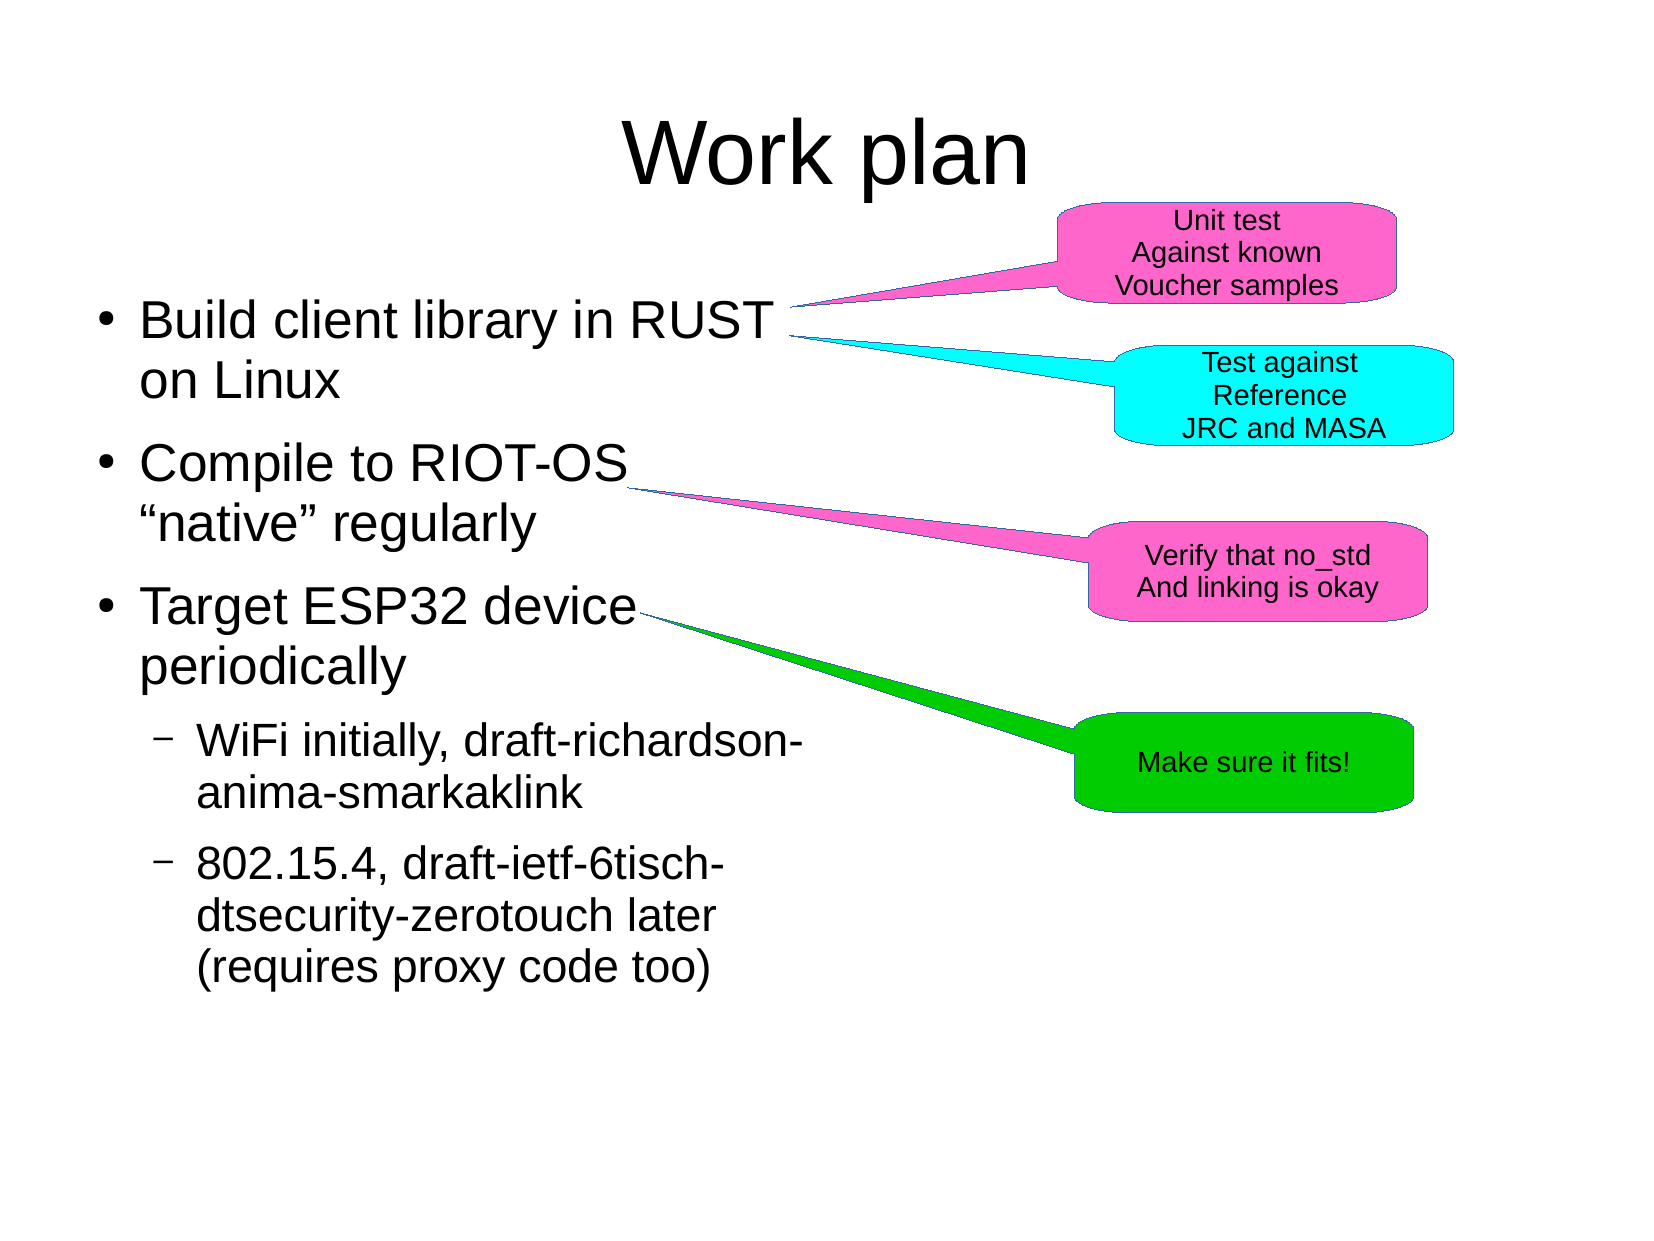

# Work plan
Unit test
Against known
Voucher samples
Build client library in RUST on Linux
Compile to RIOT-OS “native” regularly
Target ESP32 device periodically
WiFi initially, draft-richardson-anima-smarkaklink
802.15.4, draft-ietf-6tisch-dtsecurity-zerotouch later (requires proxy code too)
Test against
Reference
JRC and MASA
Verify that no_std
And linking is okay
Make sure it fits!